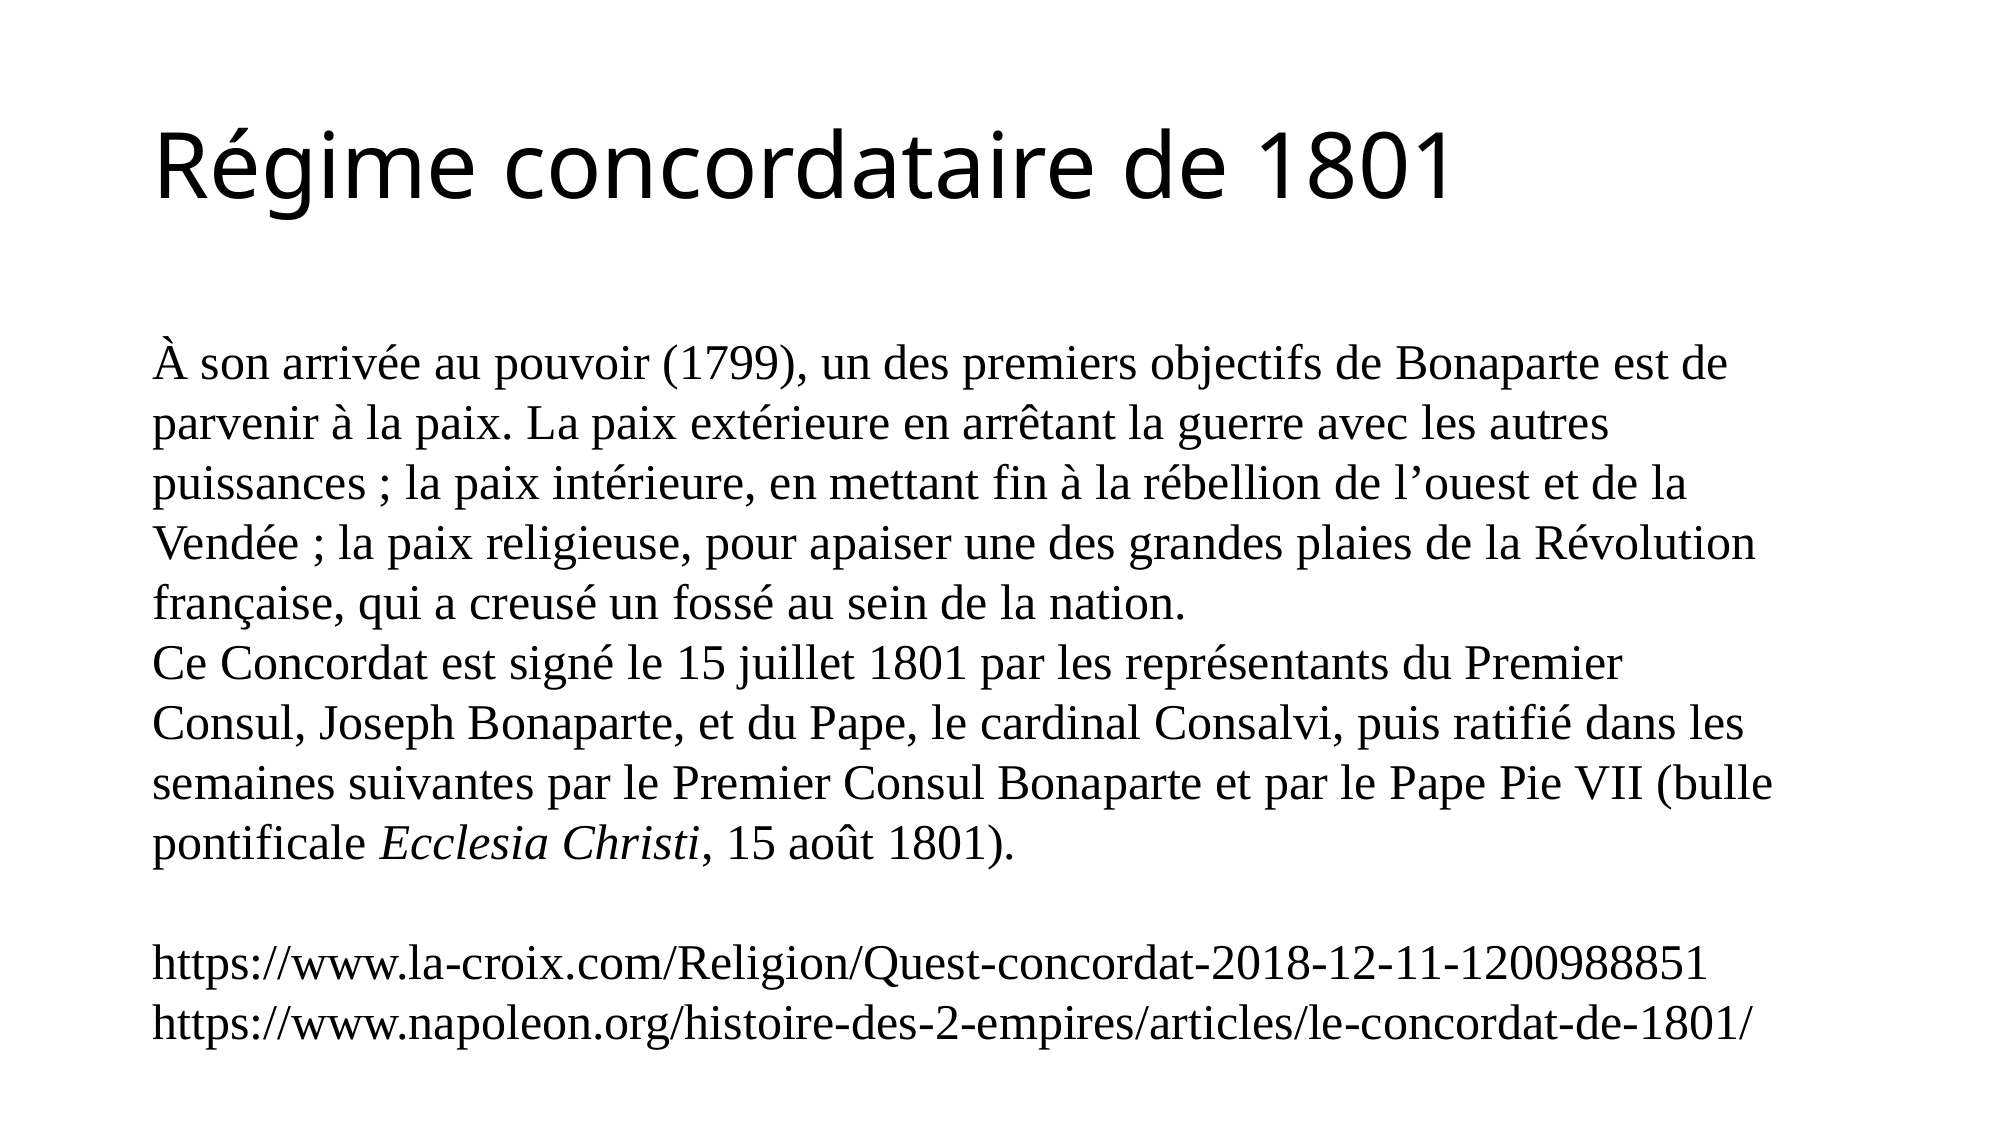

# Régime concordataire de 1801
À son arrivée au pouvoir (1799), un des premiers objectifs de Bonaparte est de parvenir à la paix. La paix extérieure en arrêtant la guerre avec les autres puissances ; la paix intérieure, en mettant fin à la rébellion de l’ouest et de la Vendée ; la paix religieuse, pour apaiser une des grandes plaies de la Révolution française, qui a creusé un fossé au sein de la nation.
Ce Concordat est signé le 15 juillet 1801 par les représentants du Premier Consul, Joseph Bonaparte, et du Pape, le cardinal Consalvi, puis ratifié dans les semaines suivantes par le Premier Consul Bonaparte et par le Pape Pie VII (bulle pontificale Ecclesia Christi, 15 août 1801).
https://www.la-croix.com/Religion/Quest-concordat-2018-12-11-1200988851
https://www.napoleon.org/histoire-des-2-empires/articles/le-concordat-de-1801/